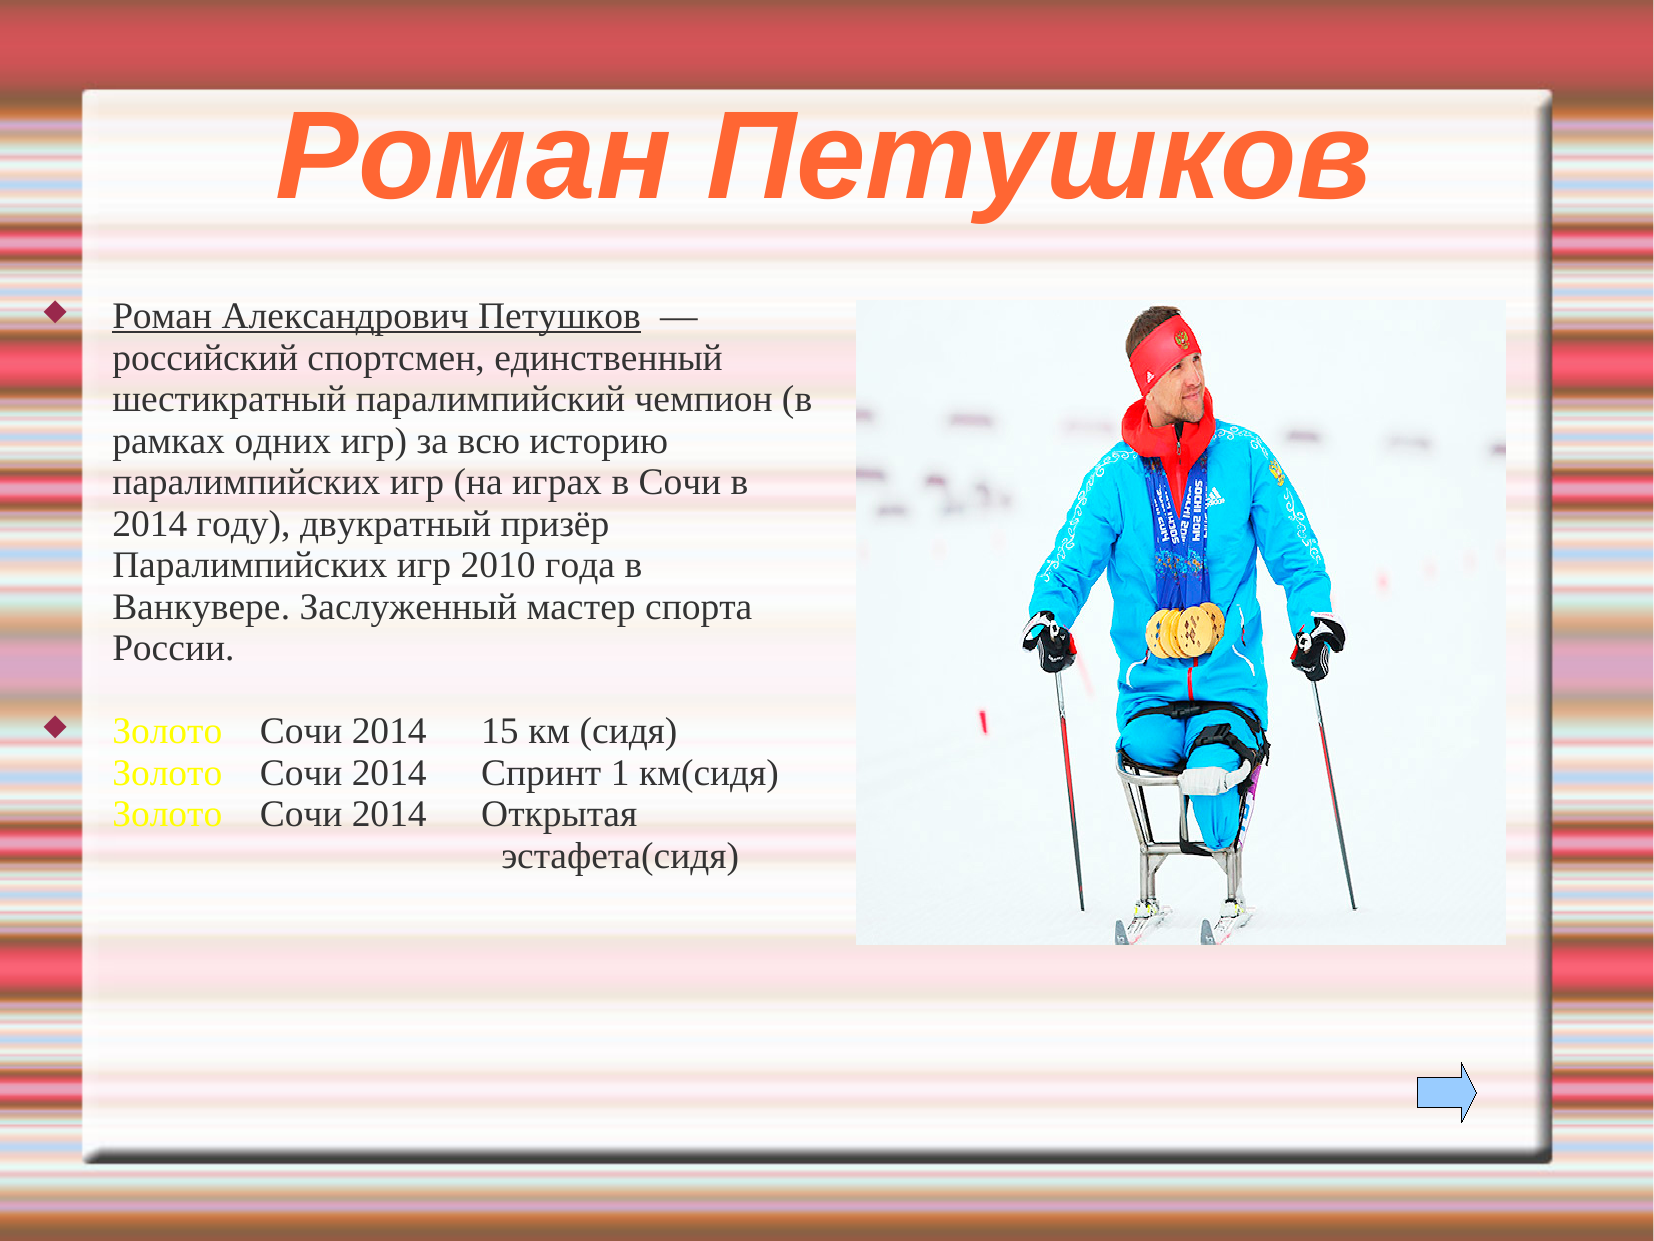

# Роман Петушков
Роман Александрович Петушков — российский спортсмен, единственный шестикратный паралимпийский чемпион (в рамках одних игр) за всю историю паралимпийских игр (на играх в Сочи в 2014 году), двукратный призёр Паралимпийских игр 2010 года в
Ванкувере. Заслуженный мастер спорта России.
Золото 	Сочи 2014 	15 км (сидя)
Золото 	Сочи 2014 	Спринт 1 км(сидя)
Золото 	Сочи 2014 	Открытая эстафета(сидя)